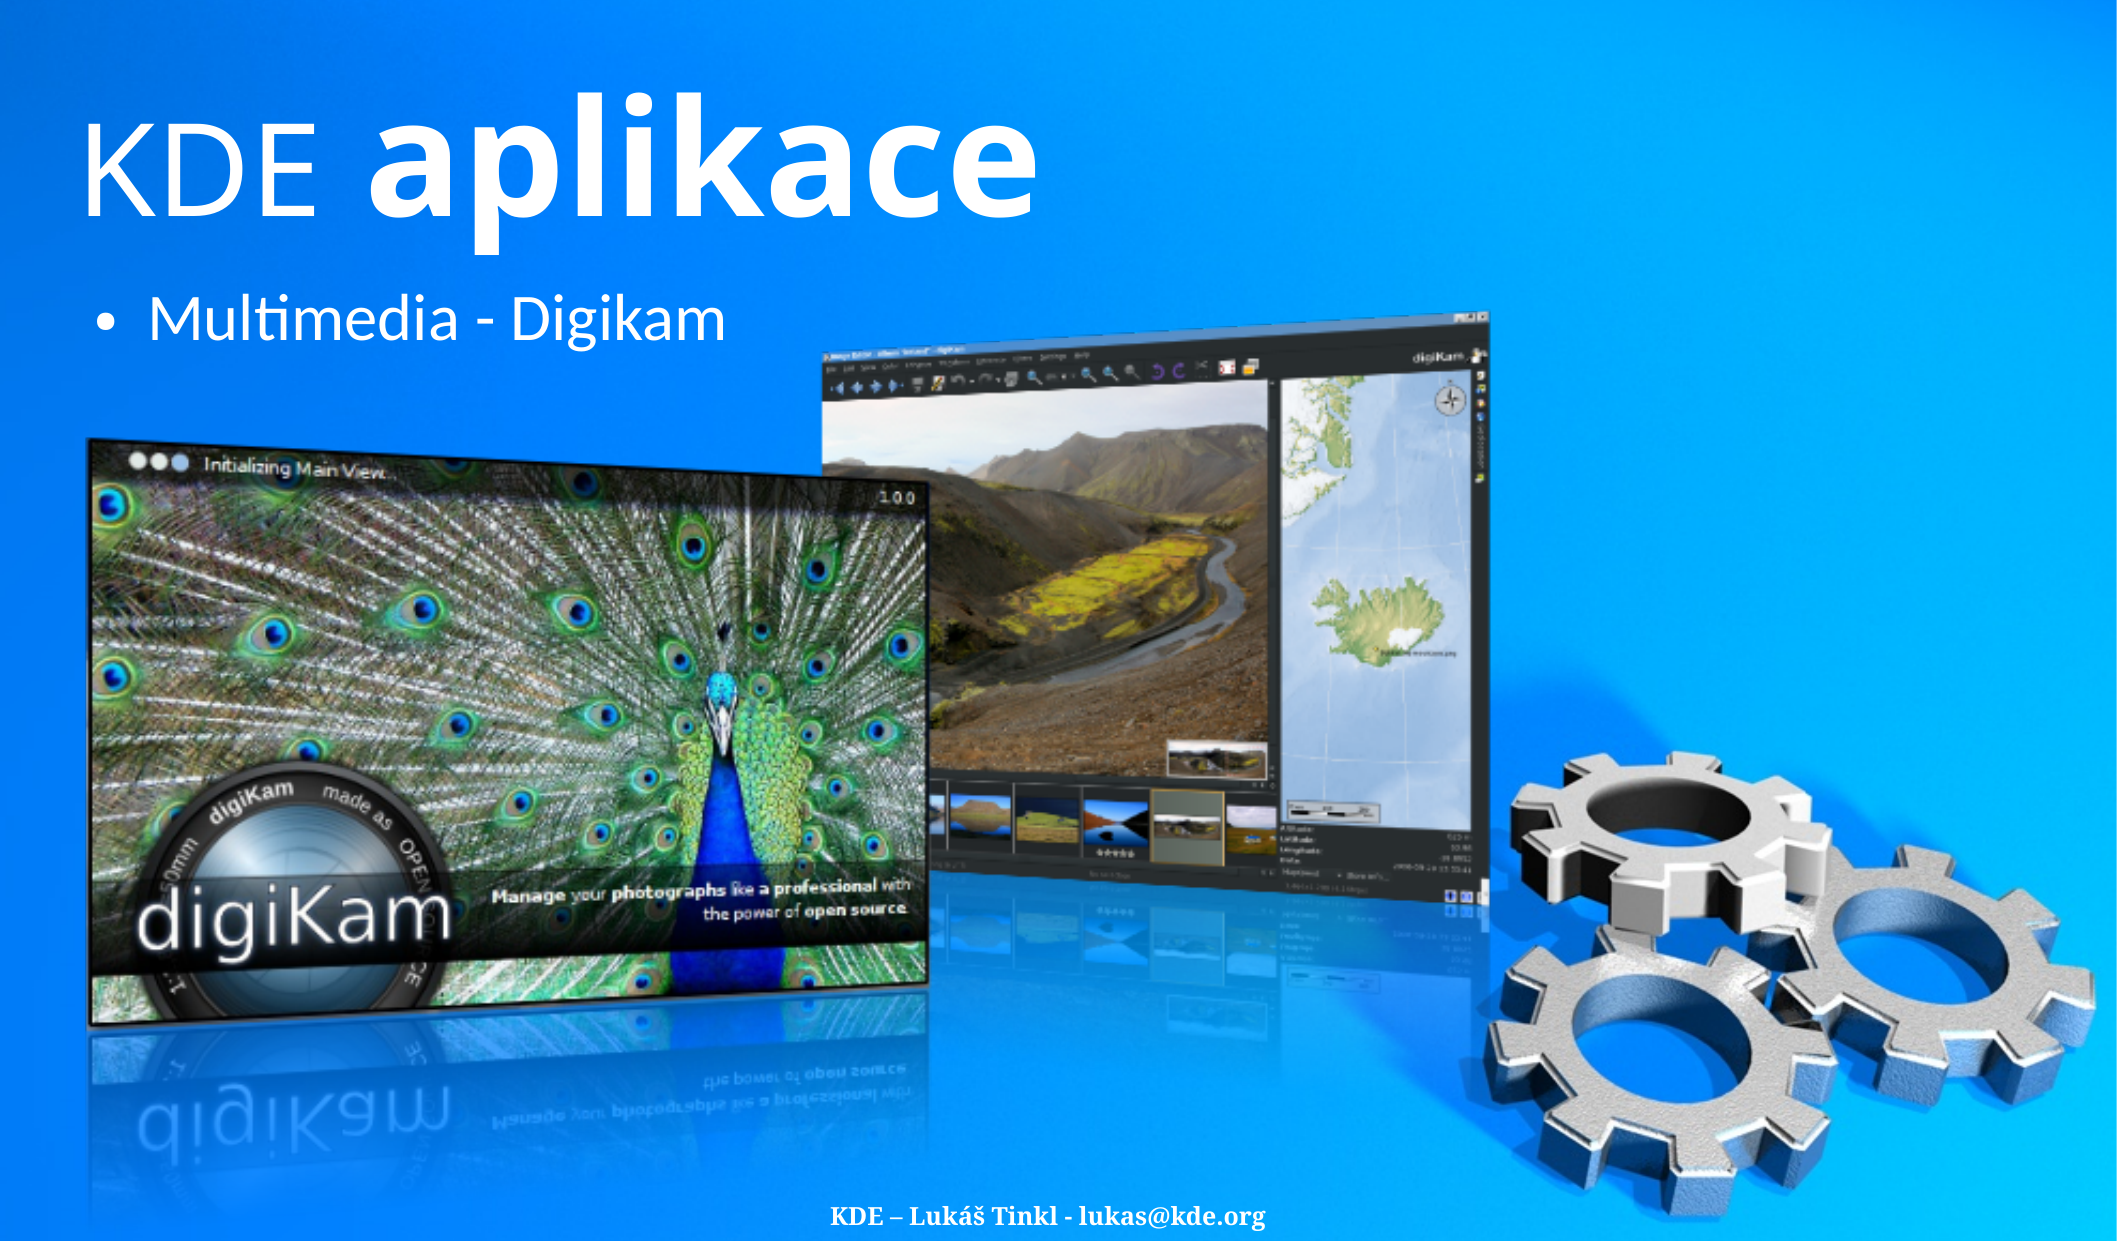

# KDE aplikace
Multimedia - Digikam
KDE for Beginners - Sandro S. Andrade - sandroandrade@kde.org